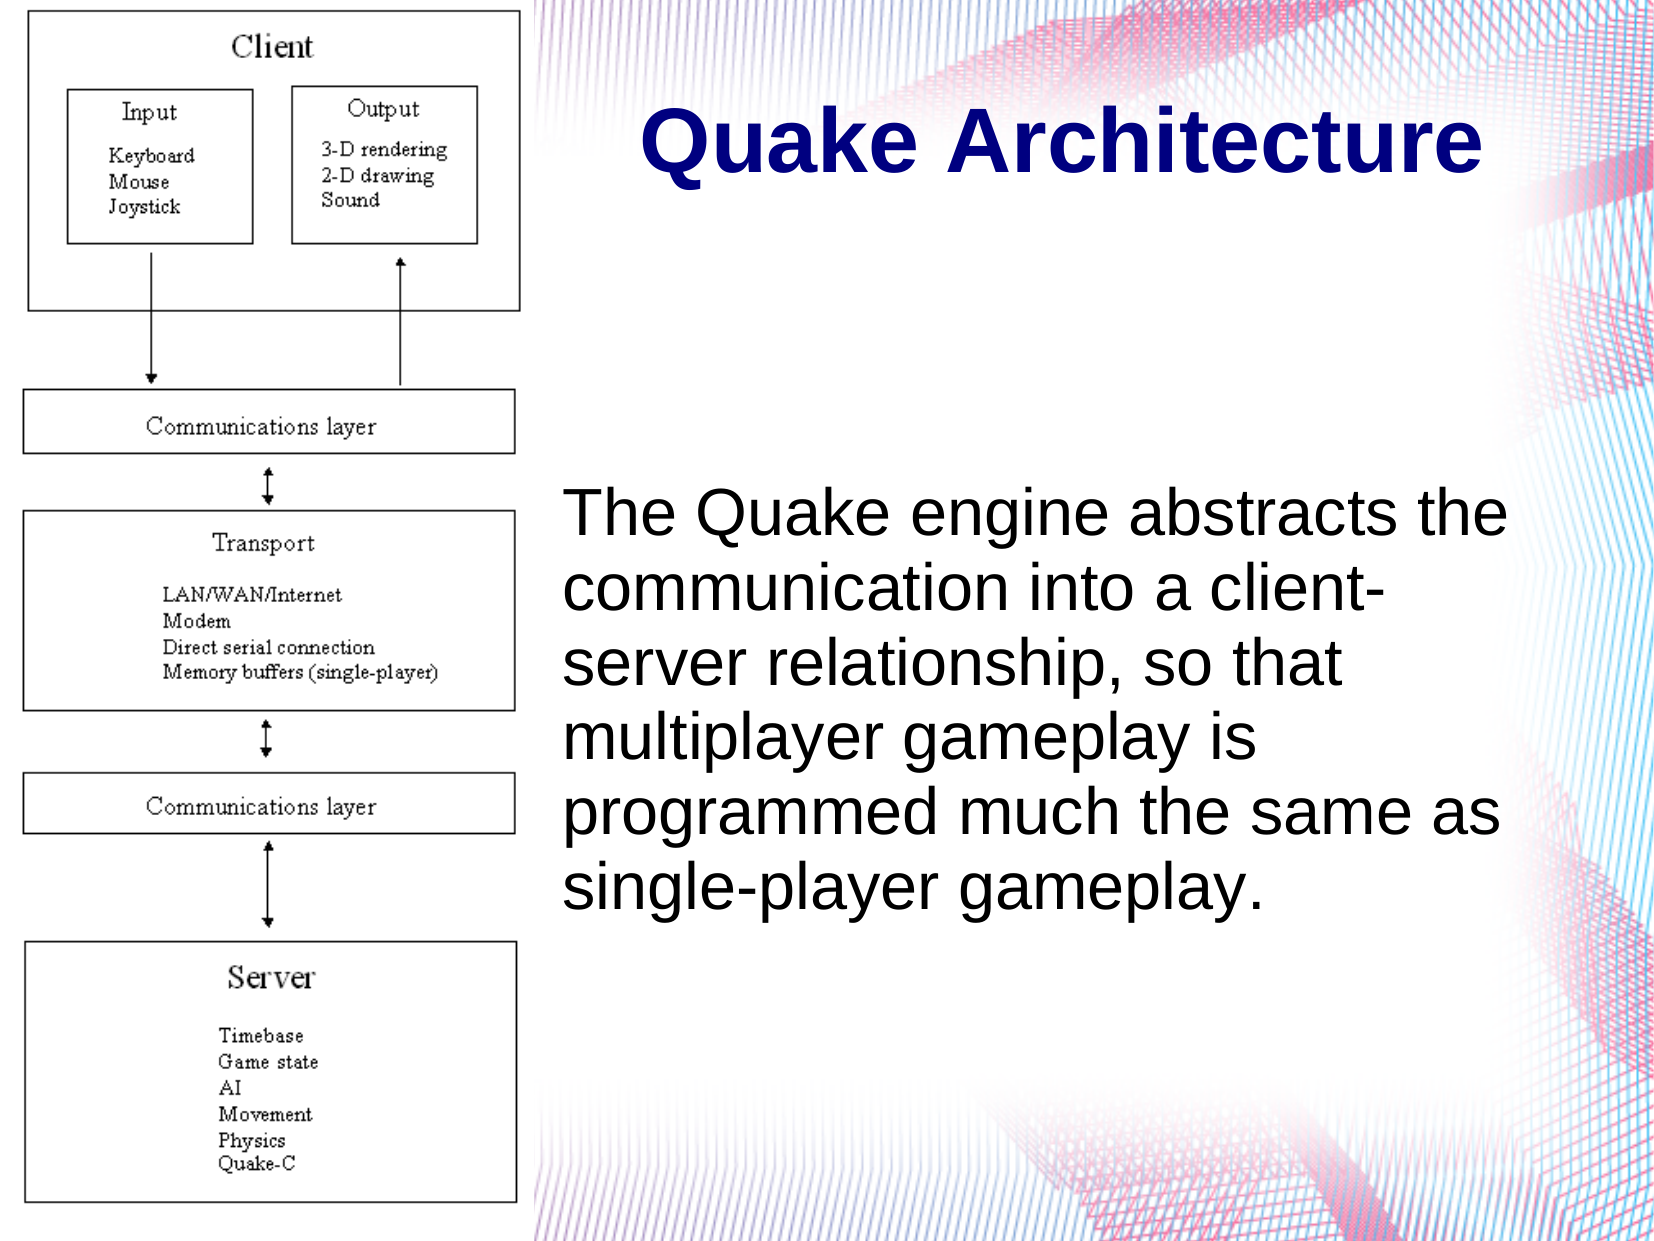

# Quake Architecture
The Quake engine abstracts the communication into a client-server relationship, so that multiplayer gameplay is programmed much the same as single-player gameplay.